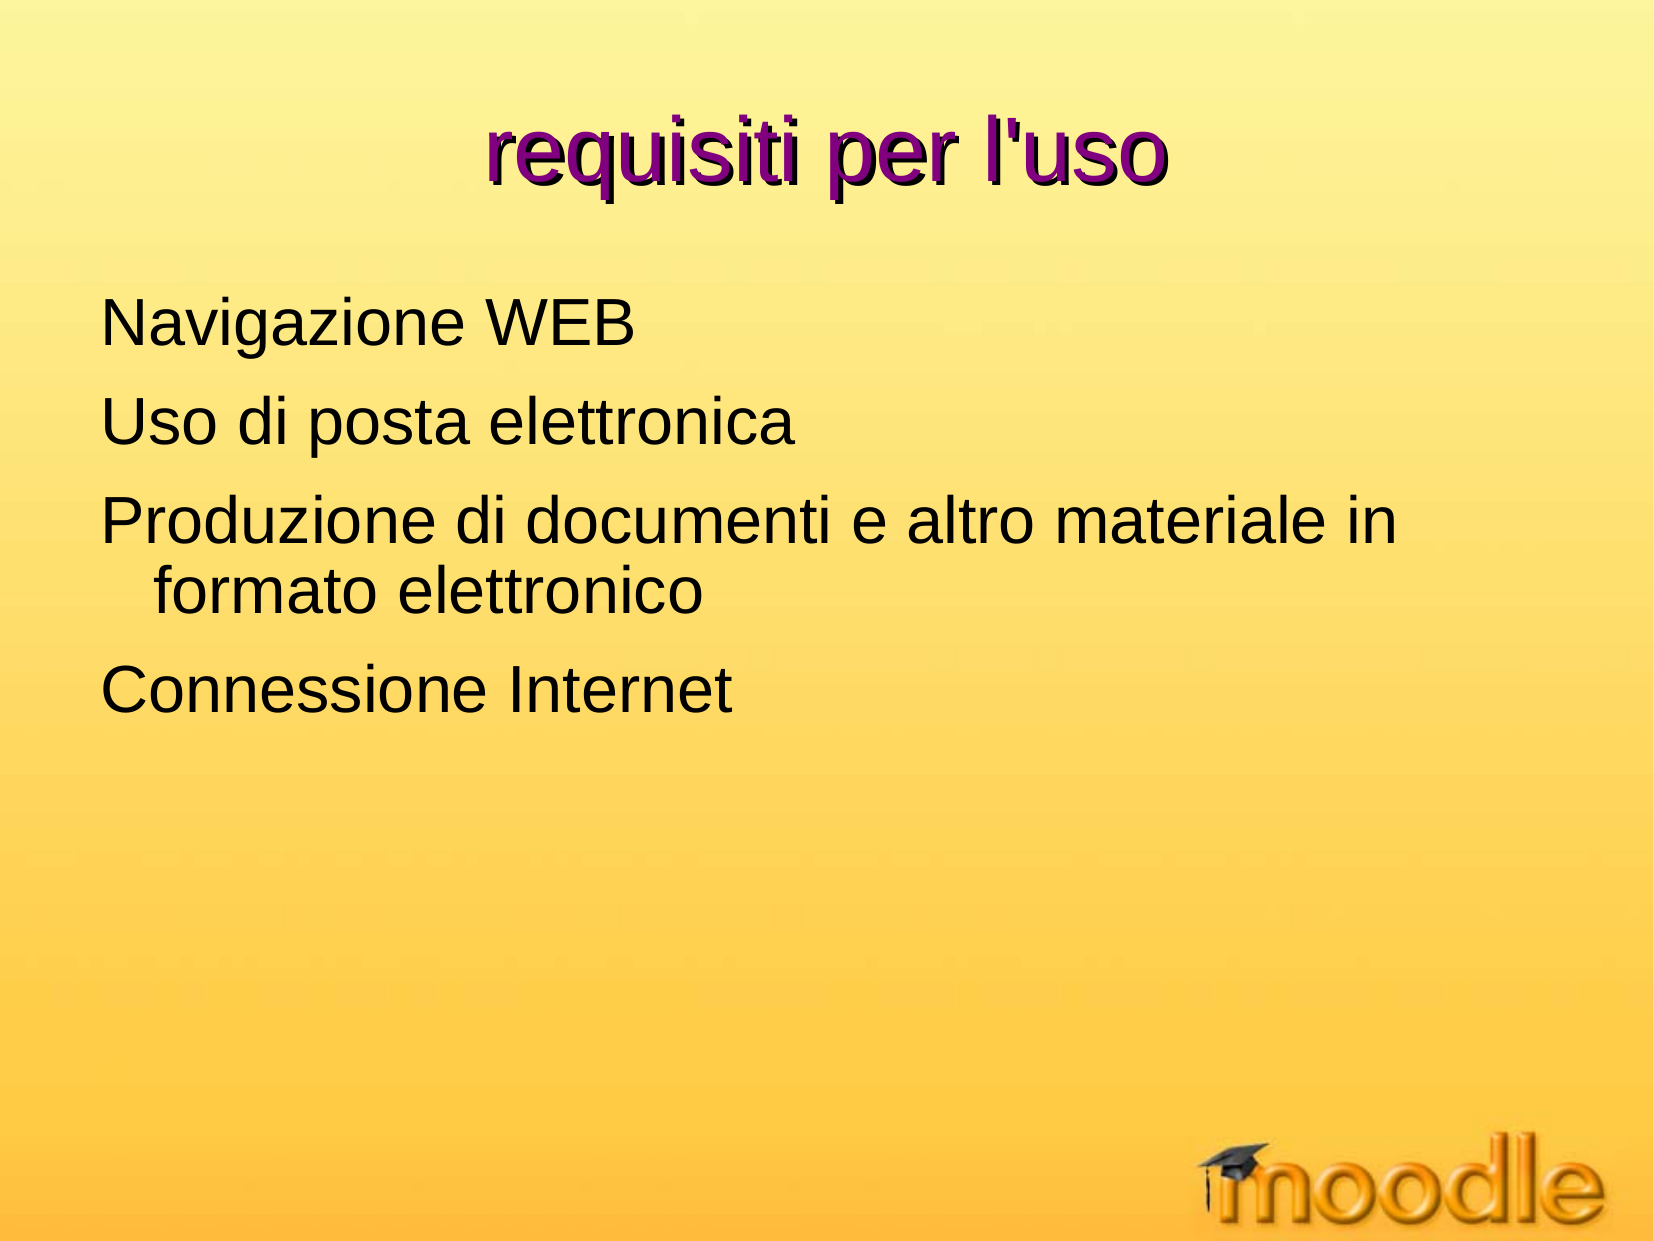

# requisiti per l'uso
Navigazione WEB
Uso di posta elettronica
Produzione di documenti e altro materiale in formato elettronico
Connessione Internet